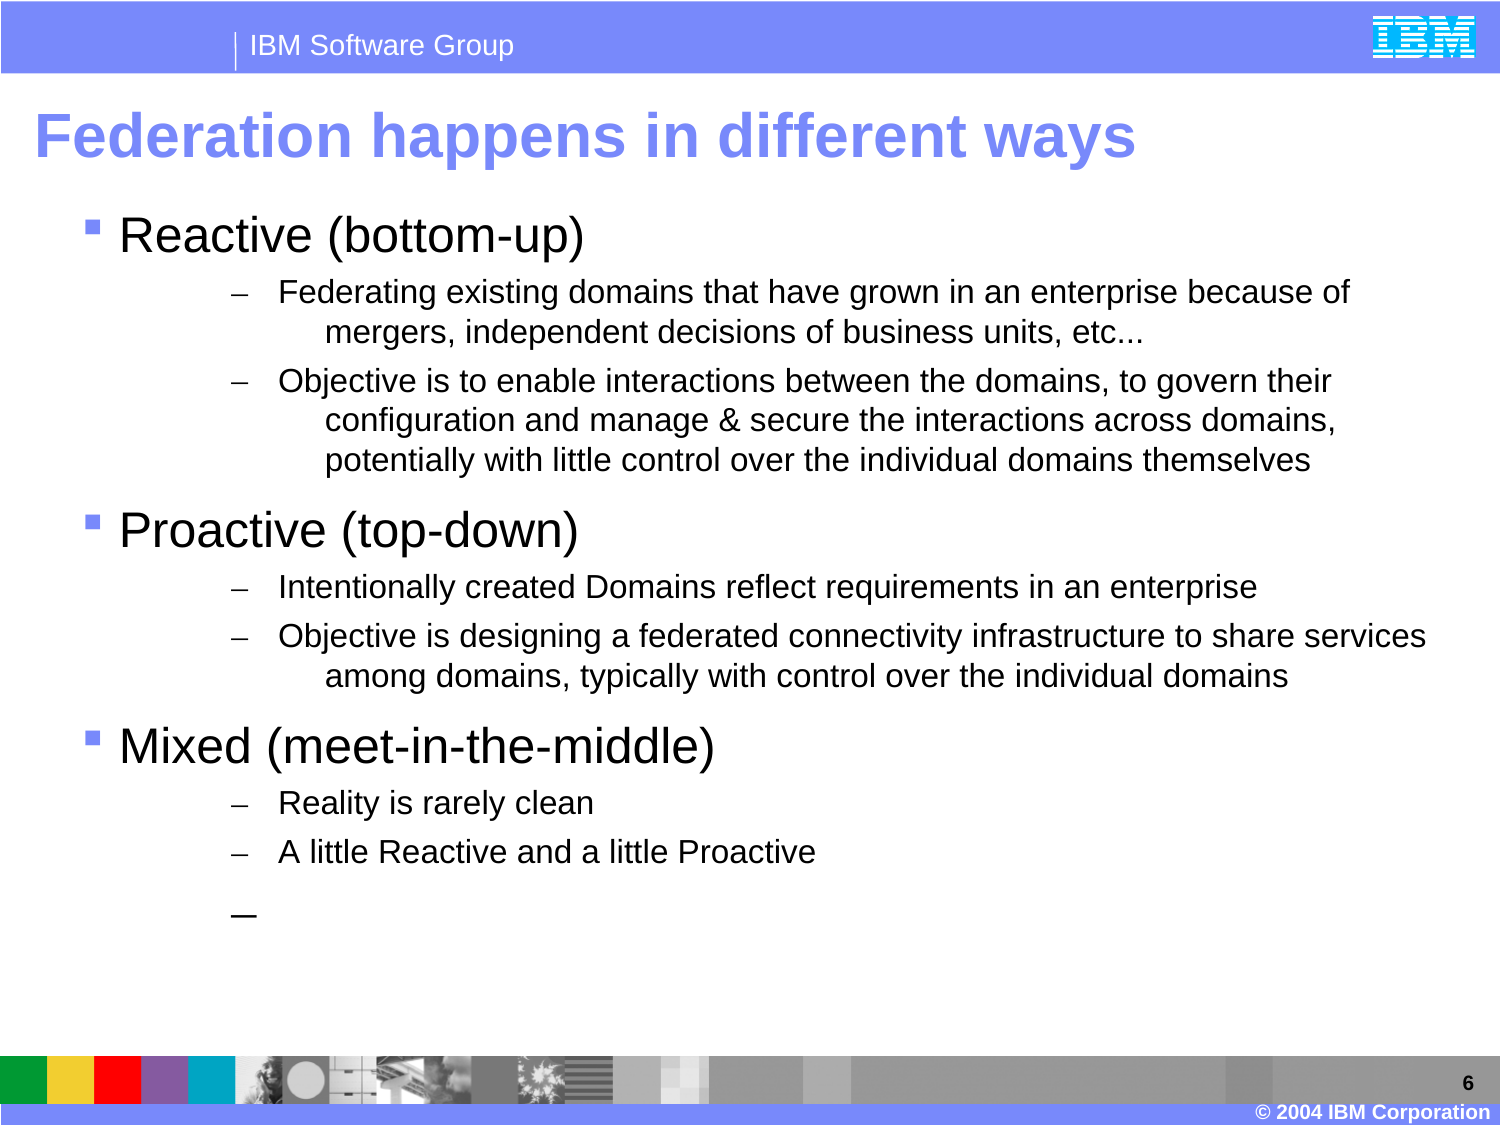

# Federation happens in different ways
Reactive (bottom-up)
Federating existing domains that have grown in an enterprise because of mergers, independent decisions of business units, etc...
Objective is to enable interactions between the domains, to govern their configuration and manage & secure the interactions across domains, potentially with little control over the individual domains themselves
Proactive (top-down)
Intentionally created Domains reflect requirements in an enterprise
Objective is designing a federated connectivity infrastructure to share services among domains, typically with control over the individual domains
Mixed (meet-in-the-middle)
Reality is rarely clean
A little Reactive and a little Proactive
6